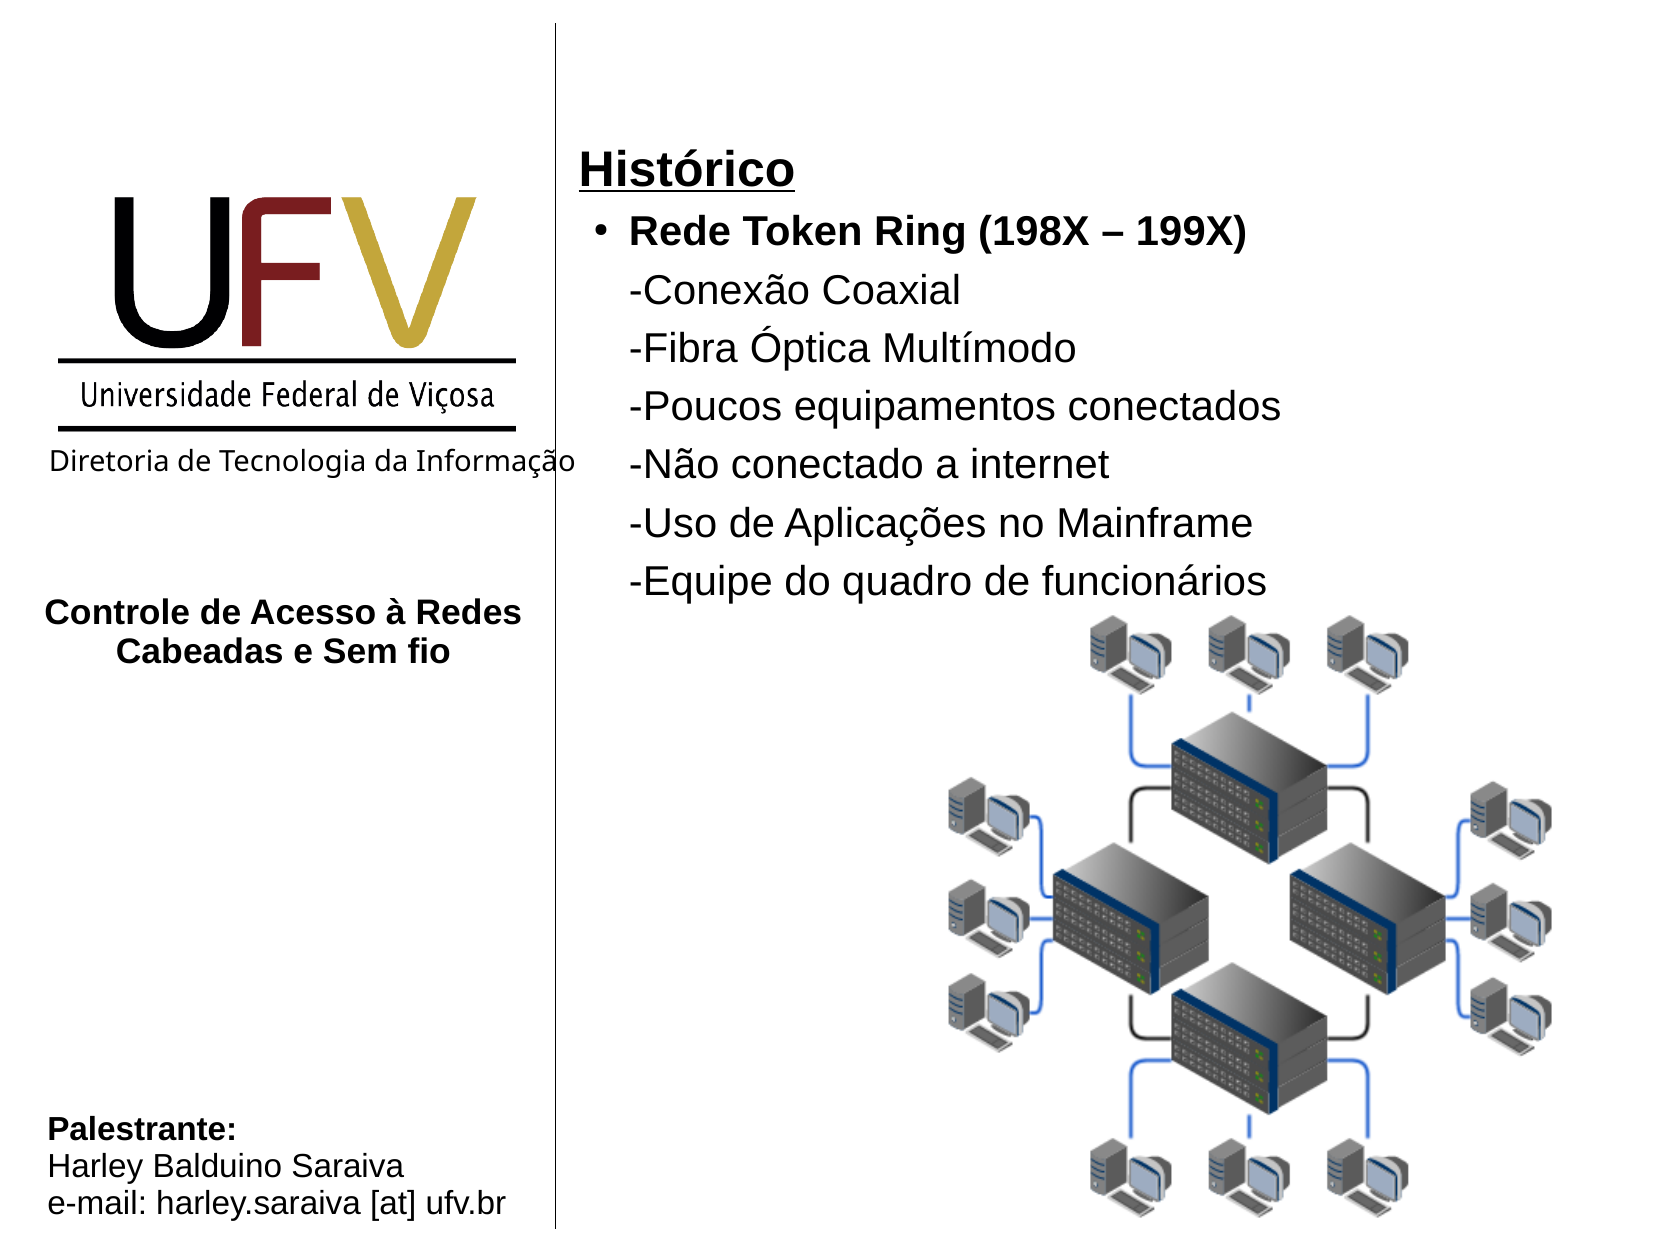

Histórico
Rede Token Ring (198X – 199X)
-Conexão Coaxial
-Fibra Óptica Multímodo
-Poucos equipamentos conectados
-Não conectado a internet
-Uso de Aplicações no Mainframe
-Equipe do quadro de funcionários
Diretoria de Tecnologia da Informação
# Controle de Acesso à Redes Cabeadas e Sem fio
Palestrante:
Harley Balduino Saraiva
e-mail: harley.saraiva [at] ufv.br